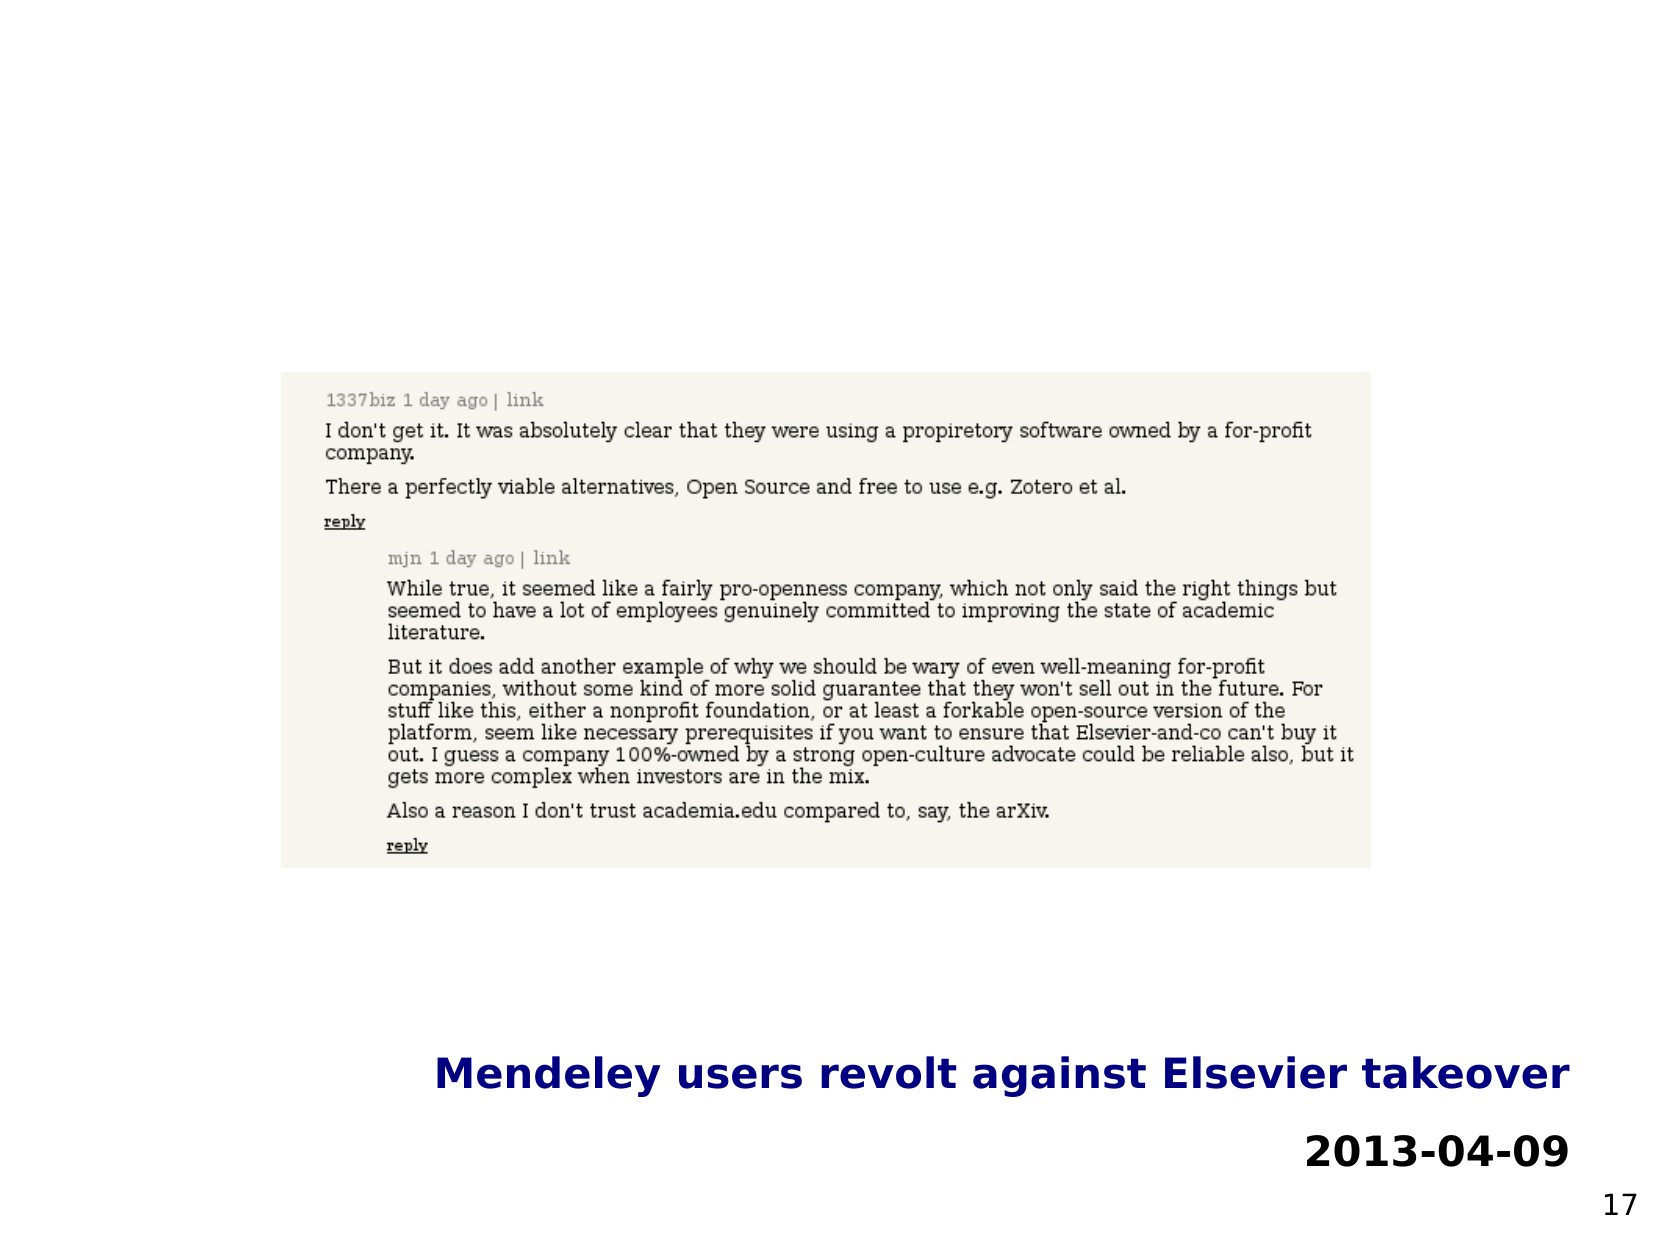

# Mendeley users revolt against Elsevier takeover
2013-04-09